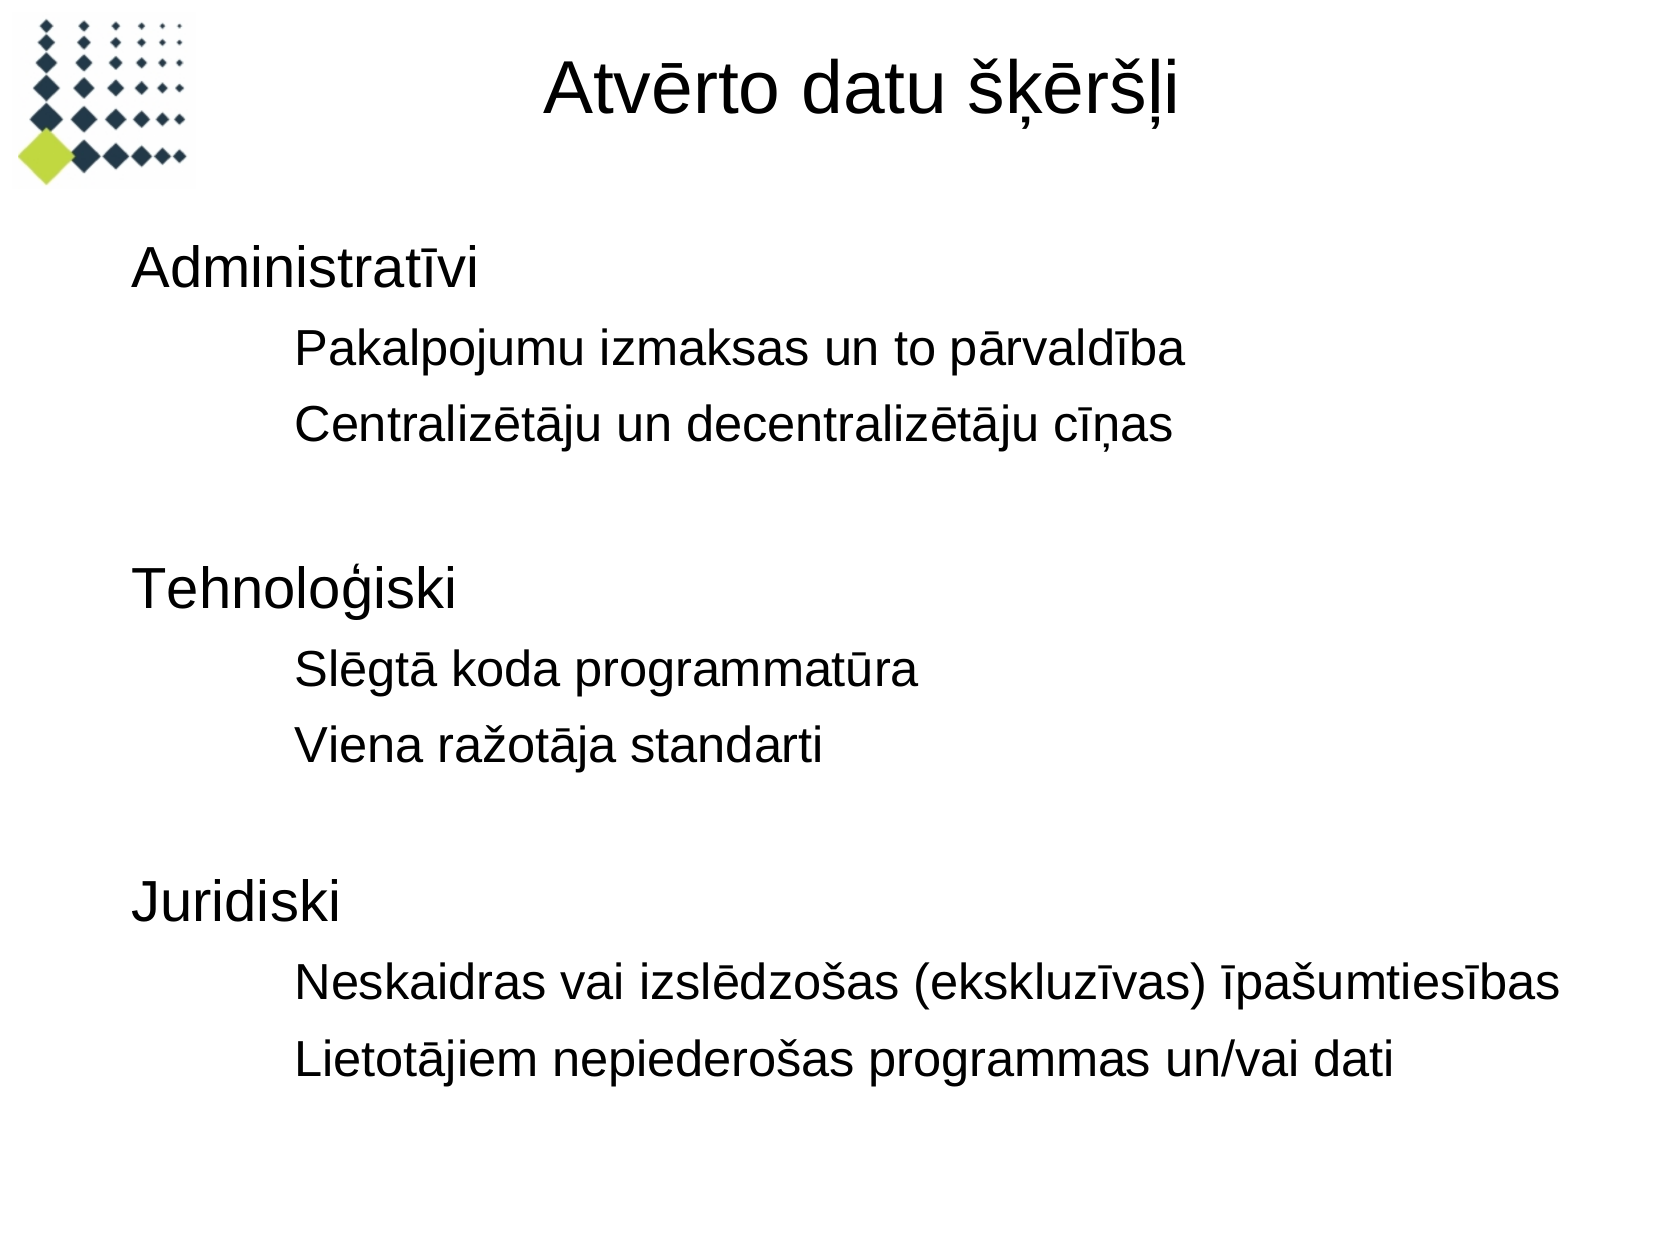

# Atvērto datu šķēršļi
Administratīvi
Pakalpojumu izmaksas un to pārvaldība
Centralizētāju un decentralizētāju cīņas
Tehnoloģiski
Slēgtā koda programmatūra
Viena ražotāja standarti
Juridiski
Neskaidras vai izslēdzošas (ekskluzīvas) īpašumtiesības
Lietotājiem nepiederošas programmas un/vai dati